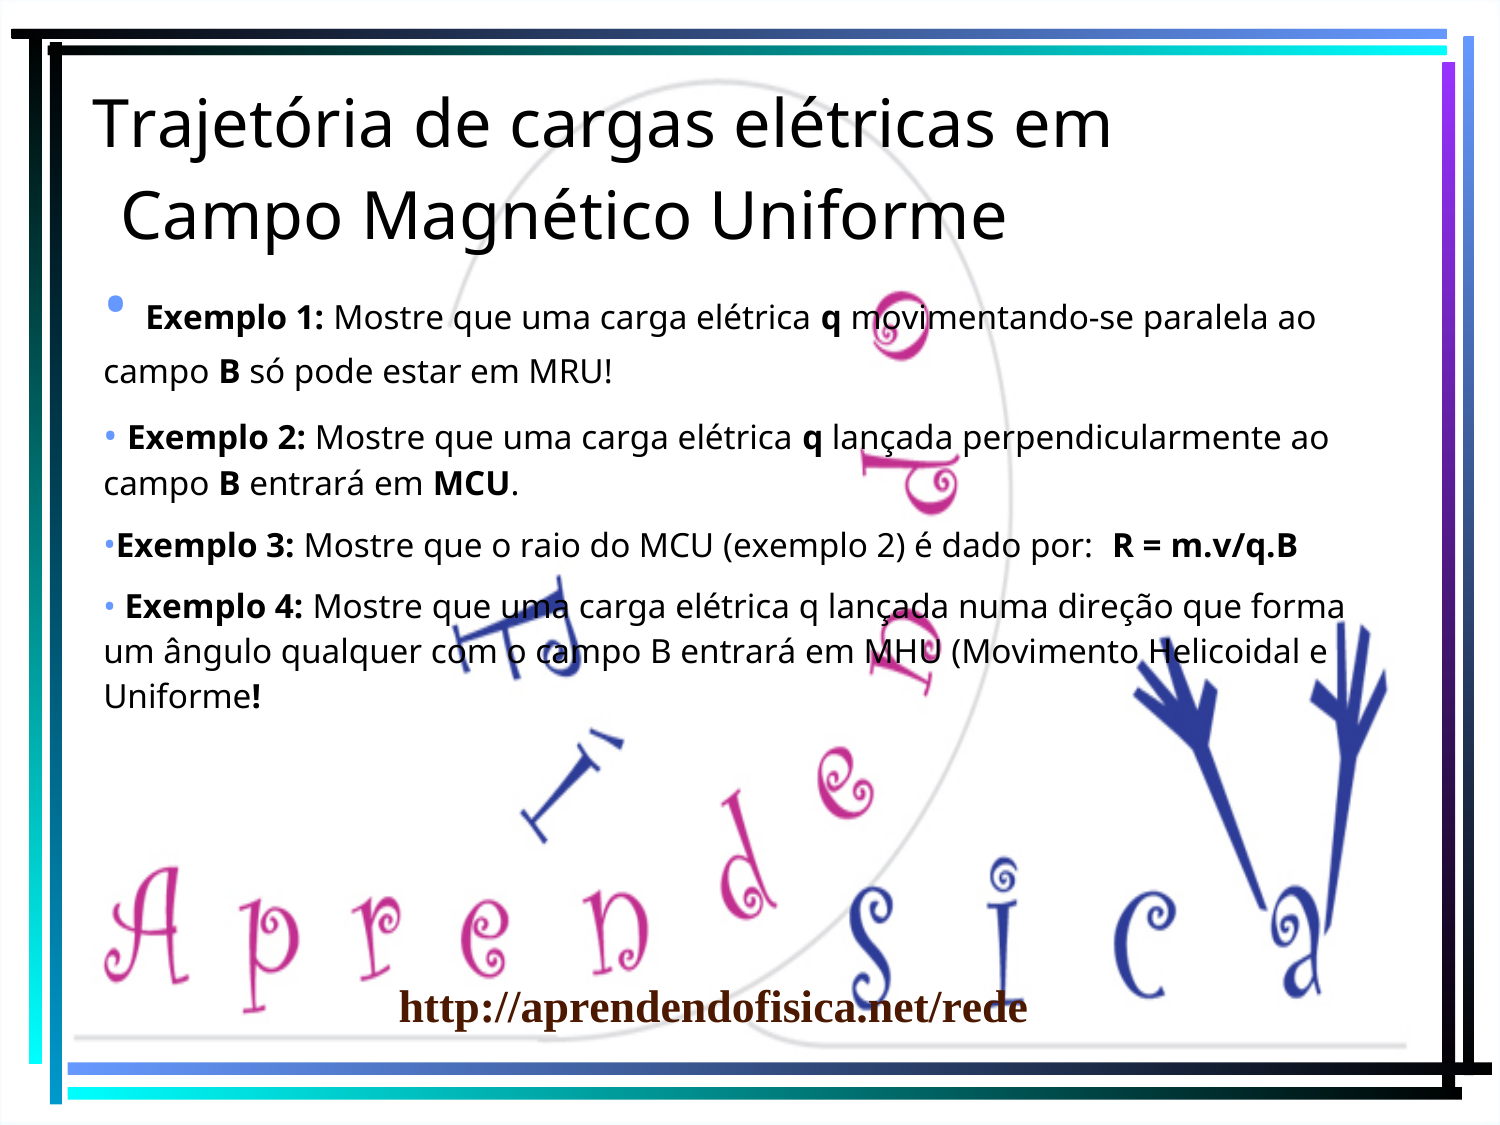

# Trajetória de cargas elétricas em Campo Magnético Uniforme
 Exemplo 1: Mostre que uma carga elétrica q movimentando-se paralela ao campo B só pode estar em MRU!
 Exemplo 2: Mostre que uma carga elétrica q lançada perpendicularmente ao campo B entrará em MCU.
Exemplo 3: Mostre que o raio do MCU (exemplo 2) é dado por: R = m.v/q.B
 Exemplo 4: Mostre que uma carga elétrica q lançada numa direção que forma um ângulo qualquer com o campo B entrará em MHU (Movimento Helicoidal e Uniforme!
http://aprendendofisica.net/rede